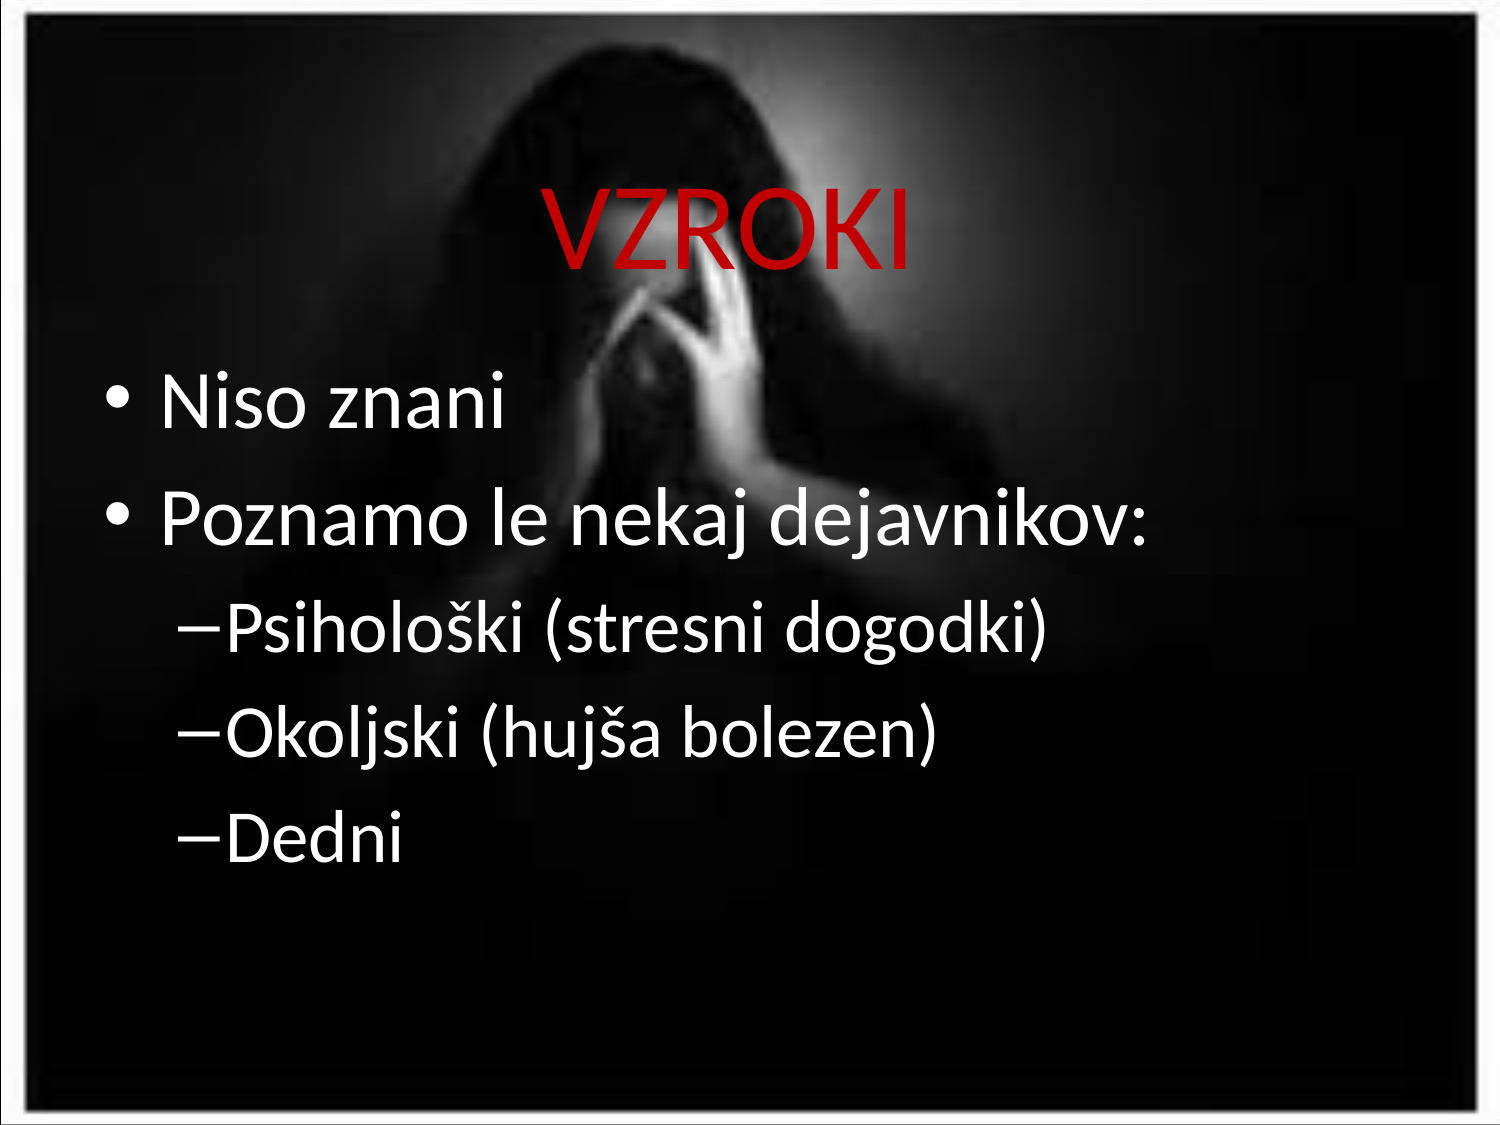

# VZROKI
Niso znani
Poznamo le nekaj dejavnikov:
Psihološki (stresni dogodki)
Okoljski (hujša bolezen)
Dedni